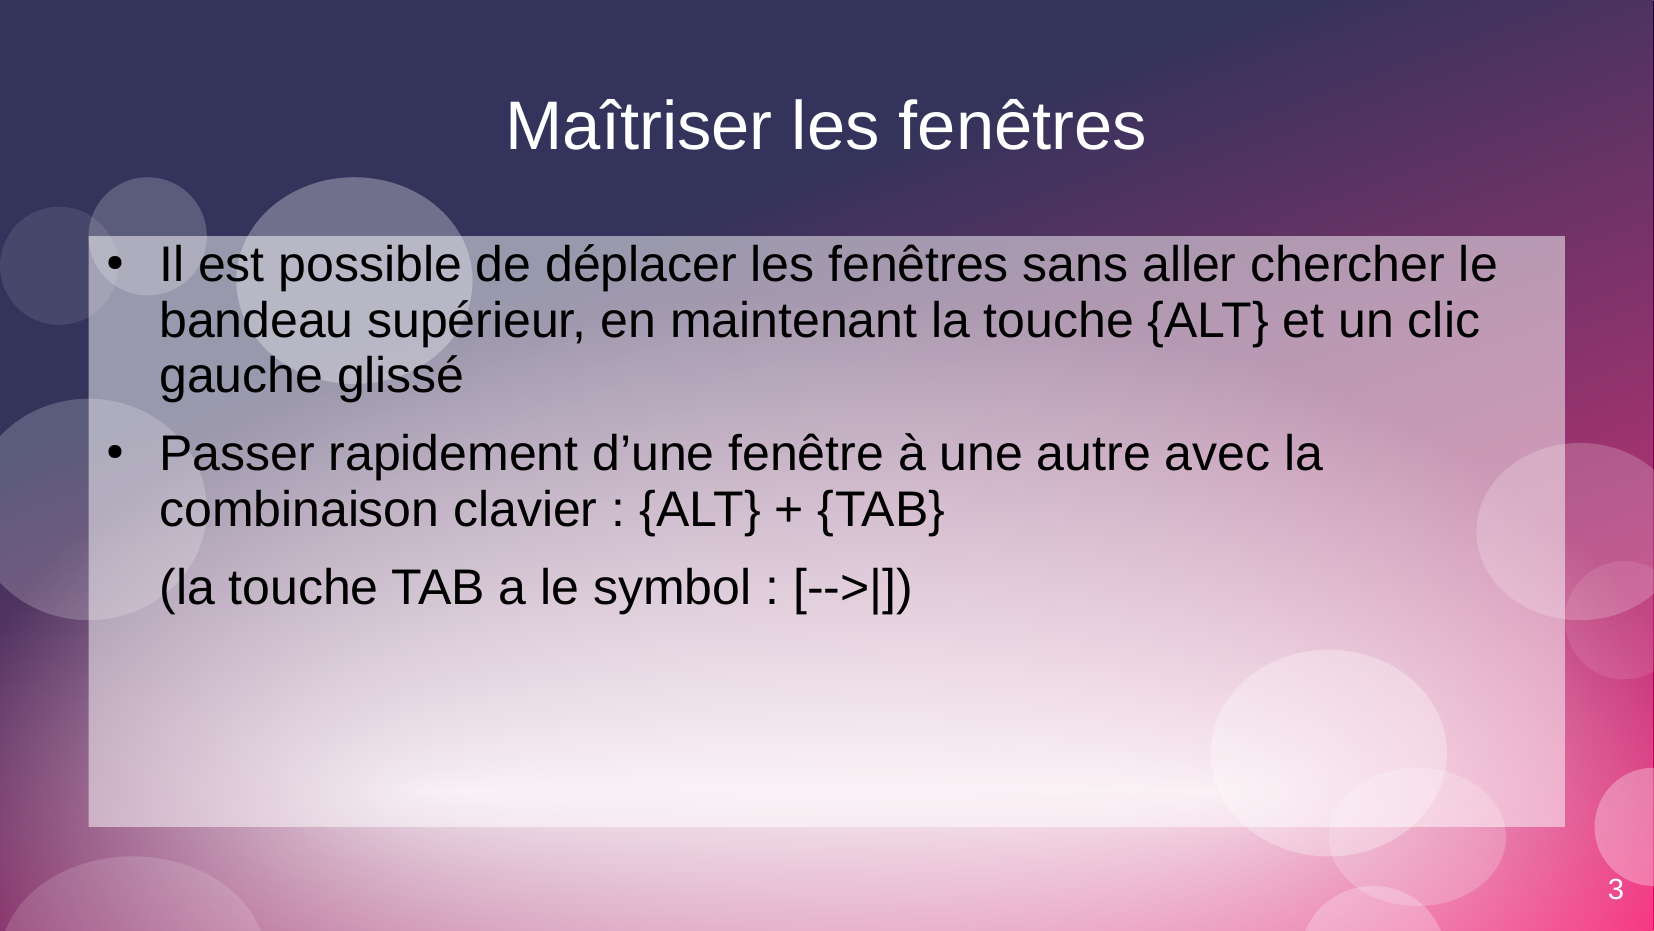

# Maîtriser les fenêtres
Il est possible de déplacer les fenêtres sans aller chercher le bandeau supérieur, en maintenant la touche {ALT} et un clic gauche glissé
Passer rapidement d’une fenêtre à une autre avec la combinaison clavier : {ALT} + {TAB}
(la touche TAB a le symbol : [-->|])